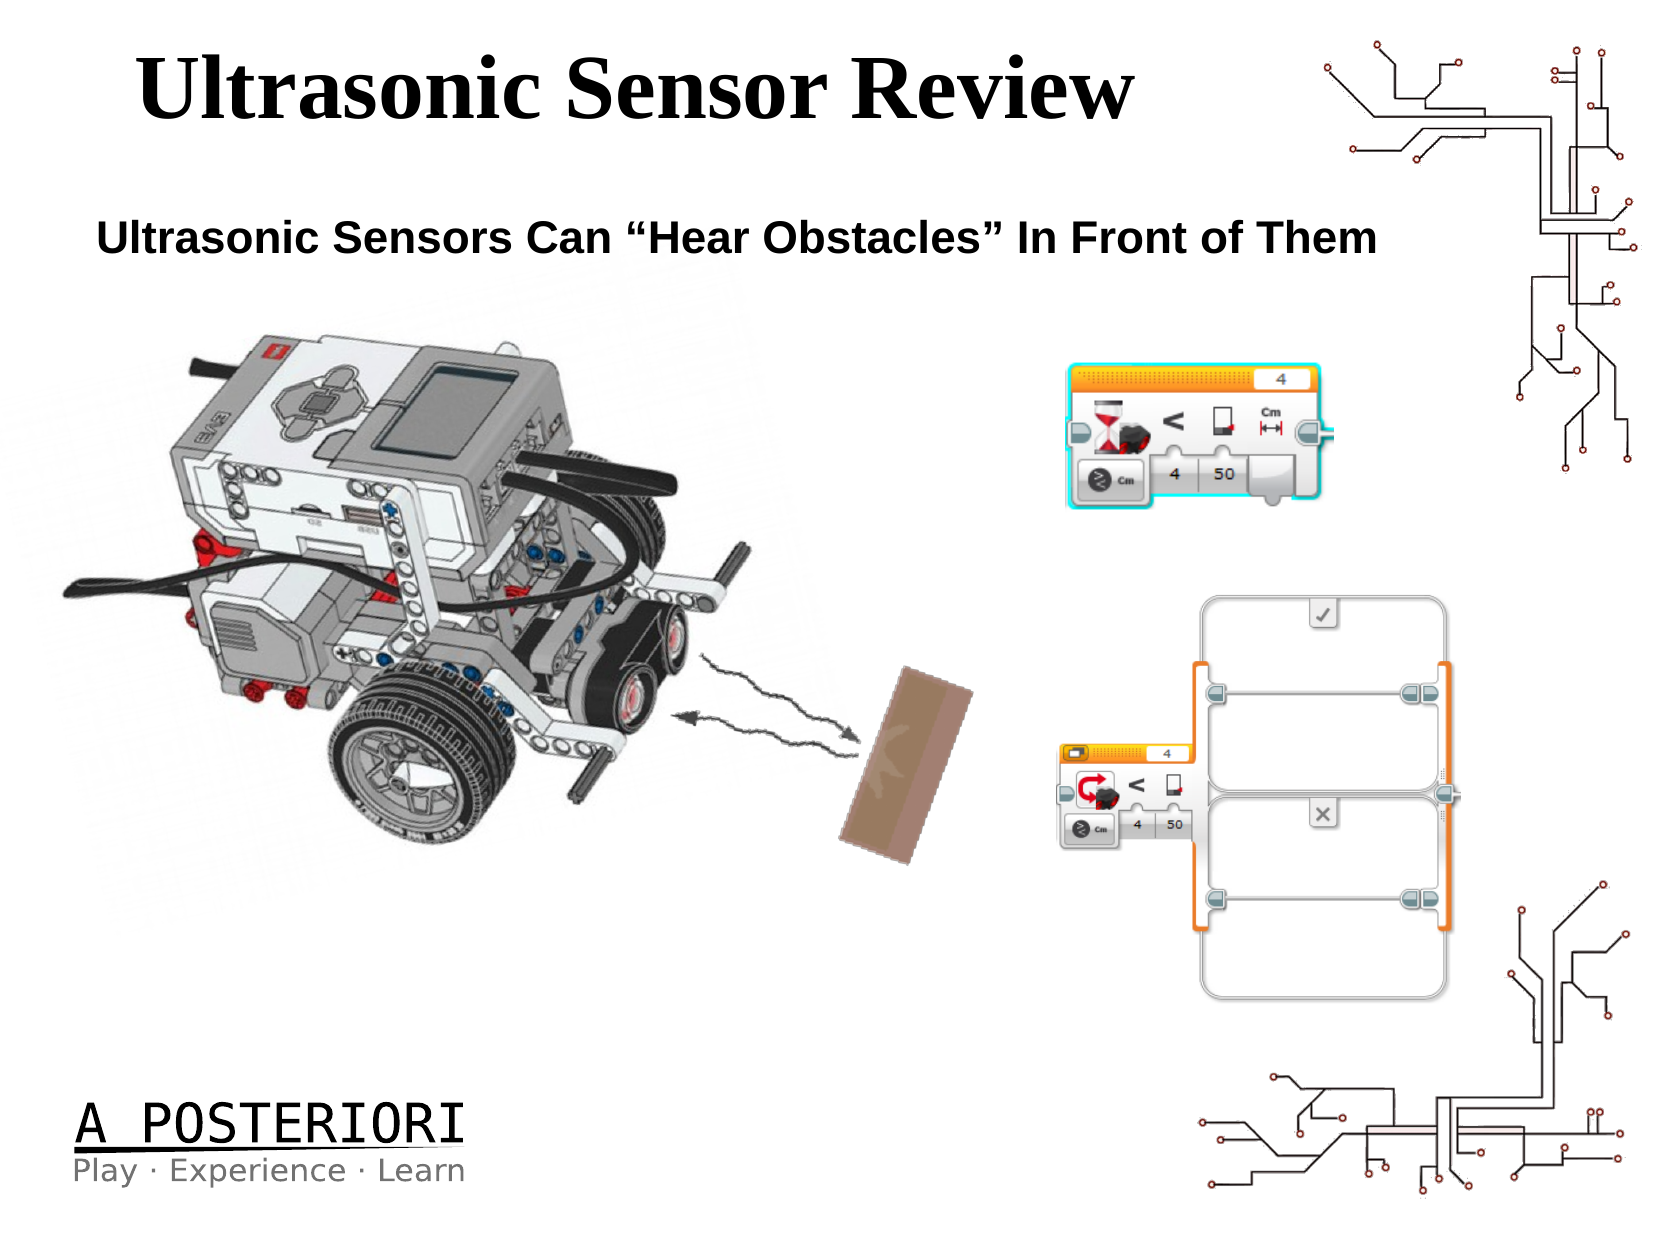

# Ultrasonic Sensor Review
Ultrasonic Sensors Can “Hear Obstacles” In Front of Them